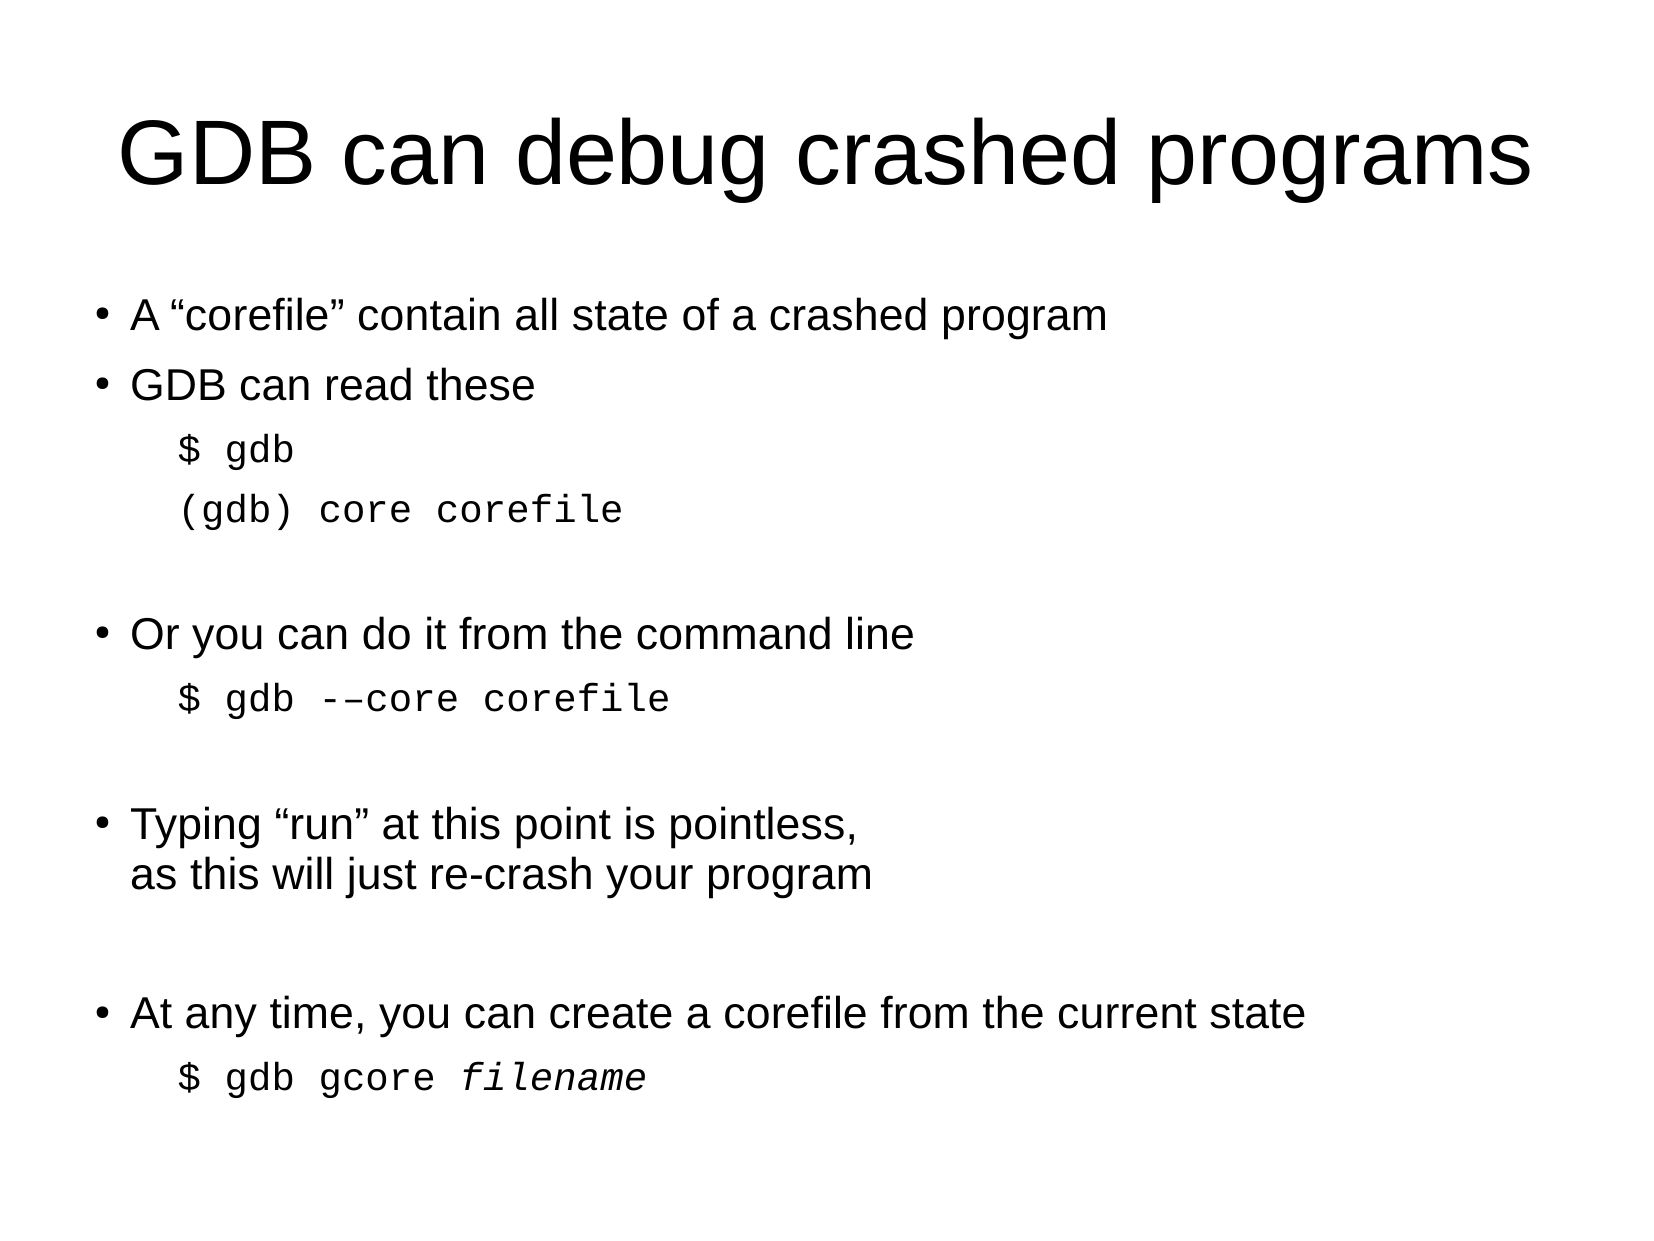

# GDB can debug crashed programs
A “corefile” contain all state of a crashed program
GDB can read these
$ gdb
(gdb) core corefile
Or you can do it from the command line
$ gdb -–core corefile
Typing “run” at this point is pointless,
as this will just re-crash your program
At any time, you can create a corefile from the current state
$ gdb gcore filename